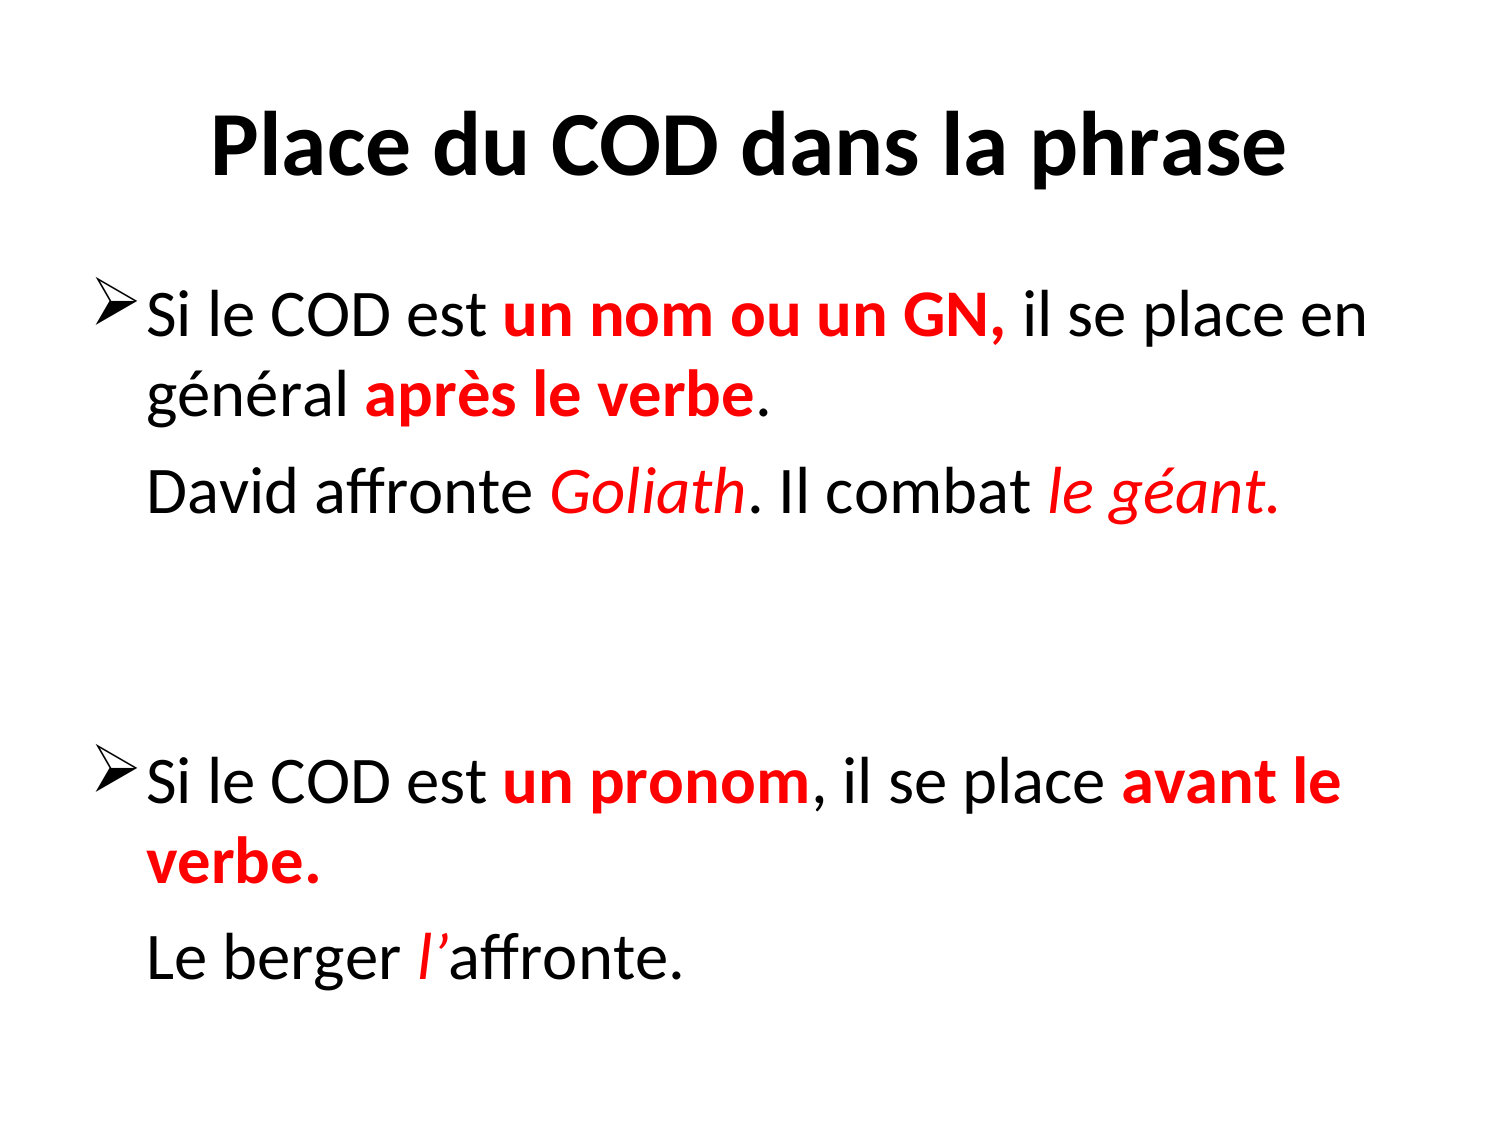

# Place du COD dans la phrase
Si le COD est un nom ou un GN, il se place en général après le verbe.
	David affronte Goliath. Il combat le géant.
Si le COD est un pronom, il se place avant le verbe.
	Le berger l’affronte.